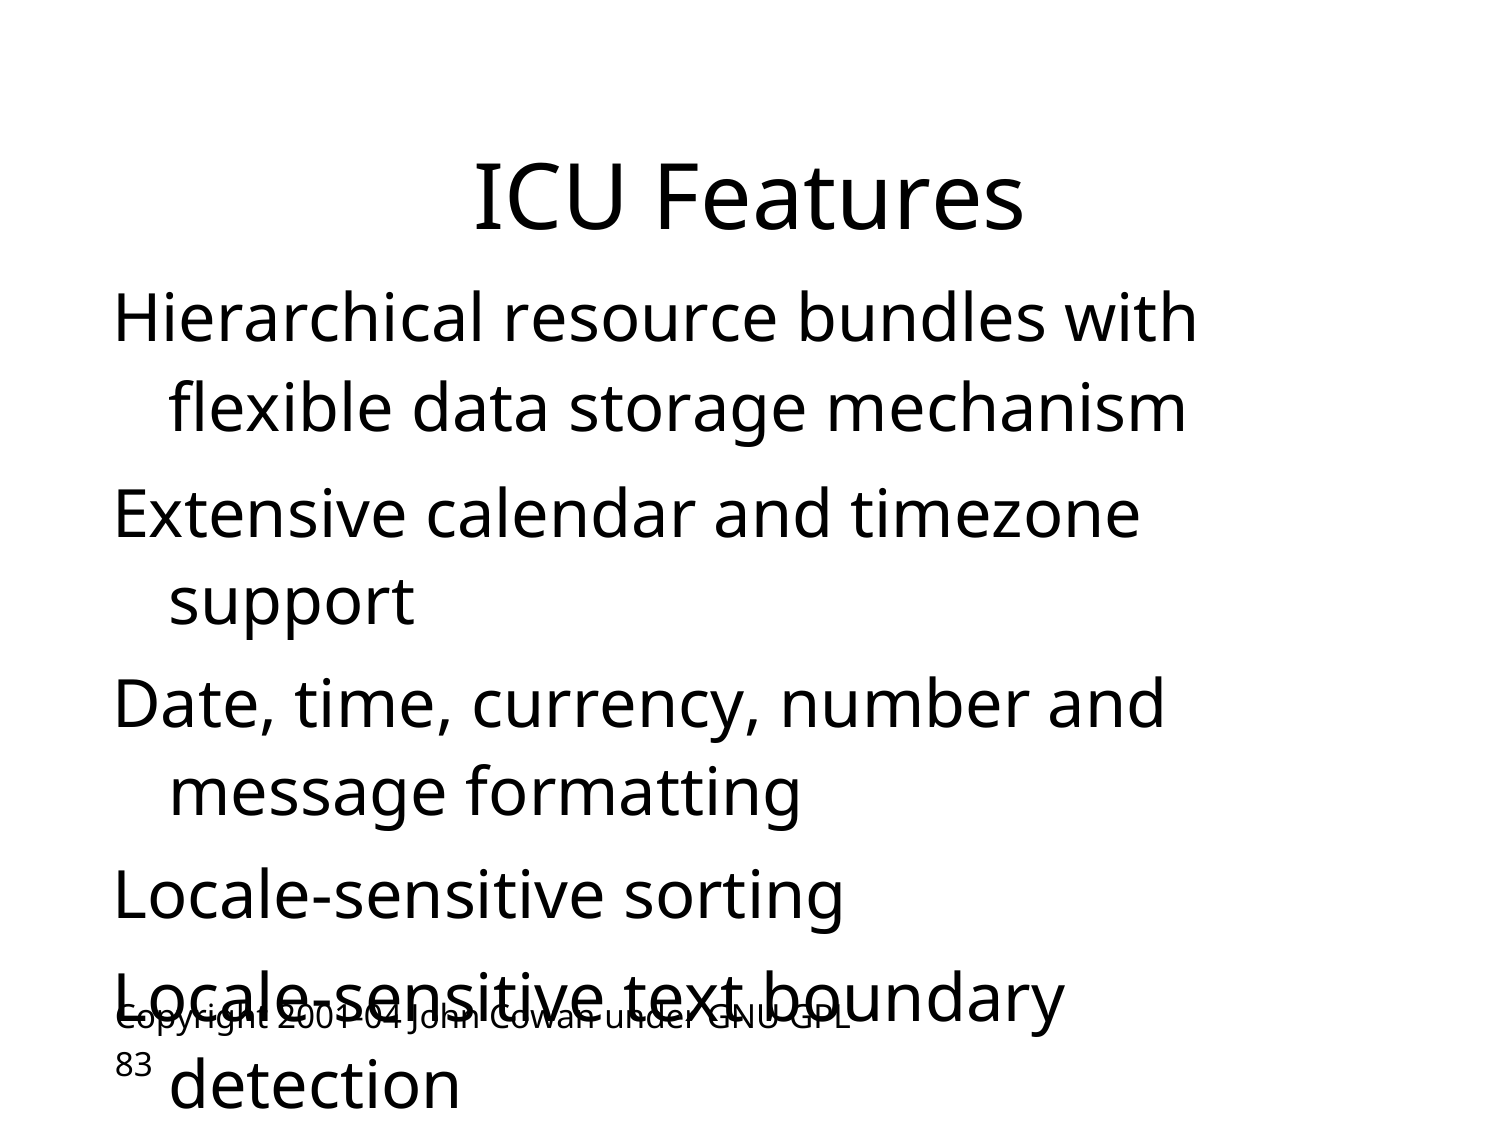

# ICU Features
Hierarchical resource bundles with flexible data storage mechanism
Extensive calendar and timezone support
Date, time, currency, number and message formatting
Locale-sensitive sorting
Locale-sensitive text boundary detection